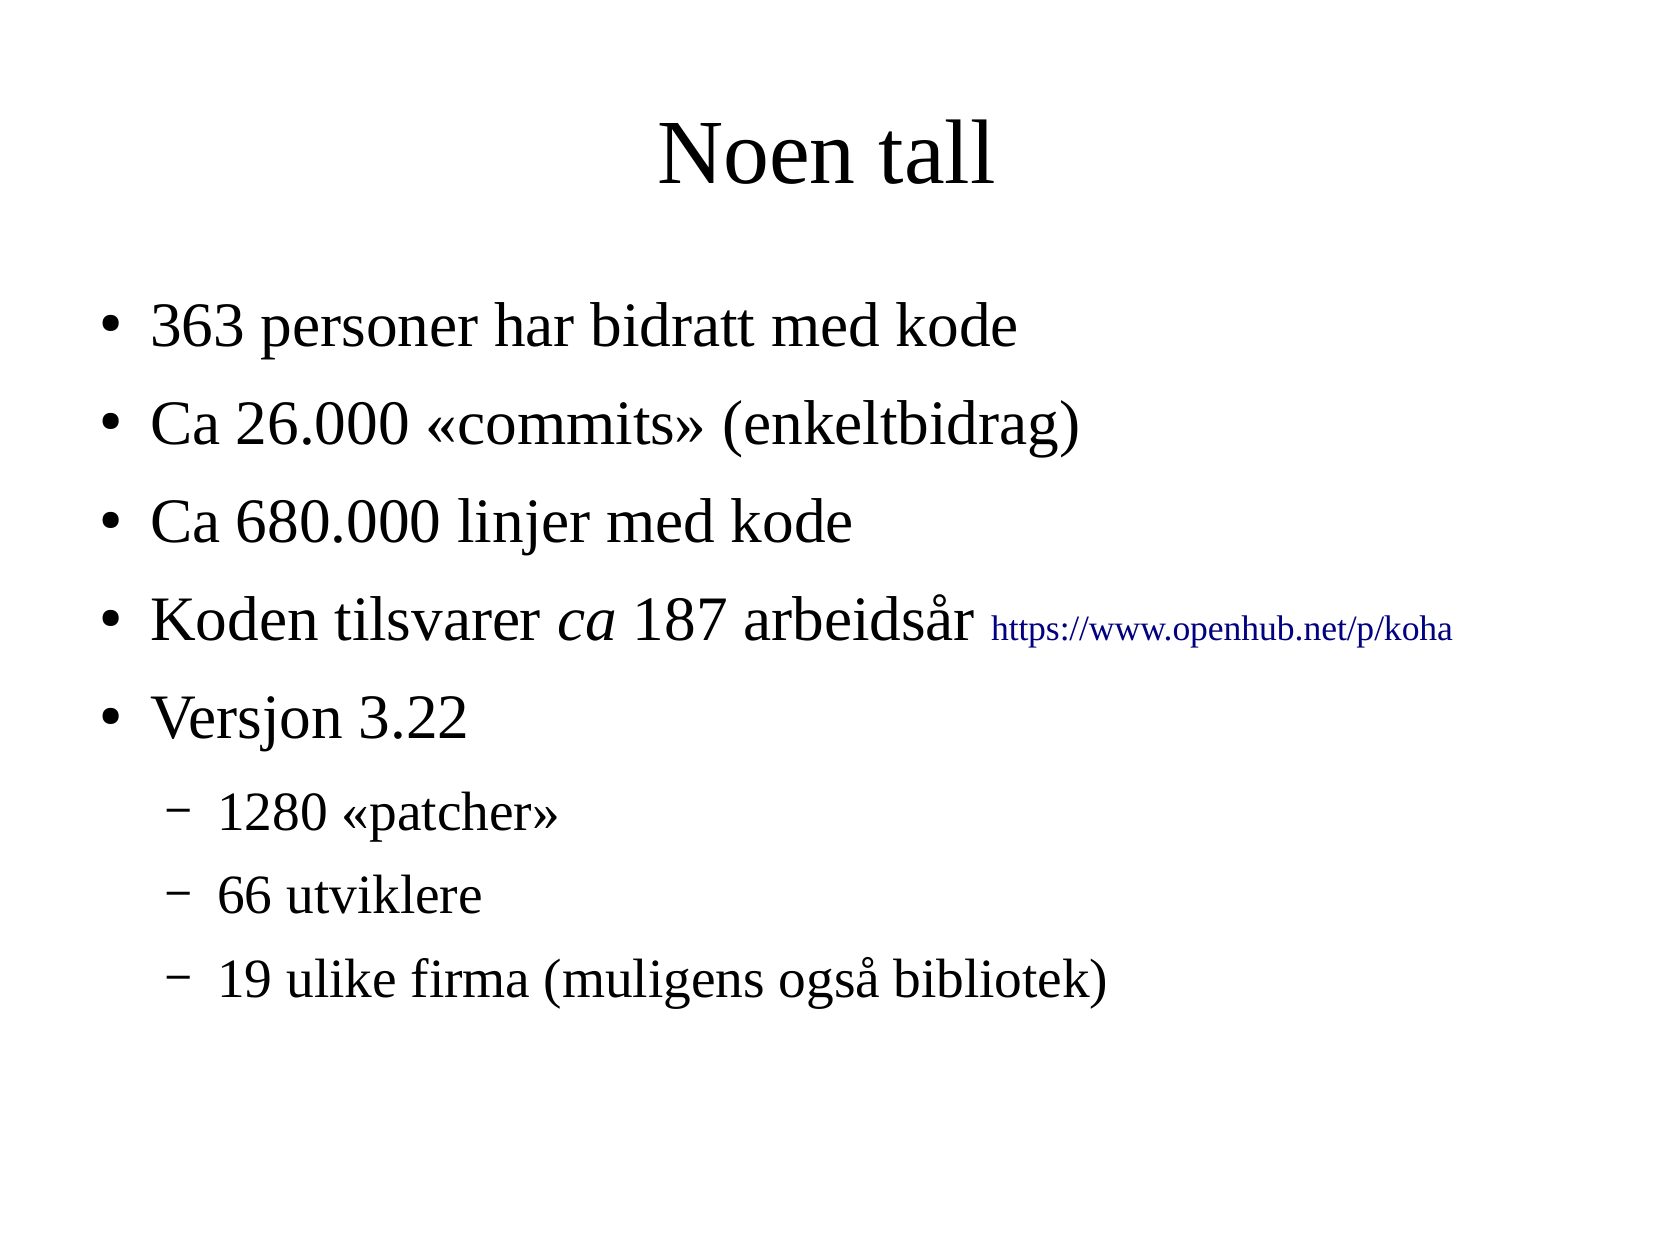

# Noen tall
363 personer har bidratt med kode
Ca 26.000 «commits» (enkeltbidrag)
Ca 680.000 linjer med kode
Koden tilsvarer ca 187 arbeidsår https://www.openhub.net/p/koha
Versjon 3.22
1280 «patcher»
66 utviklere
19 ulike firma (muligens også bibliotek)